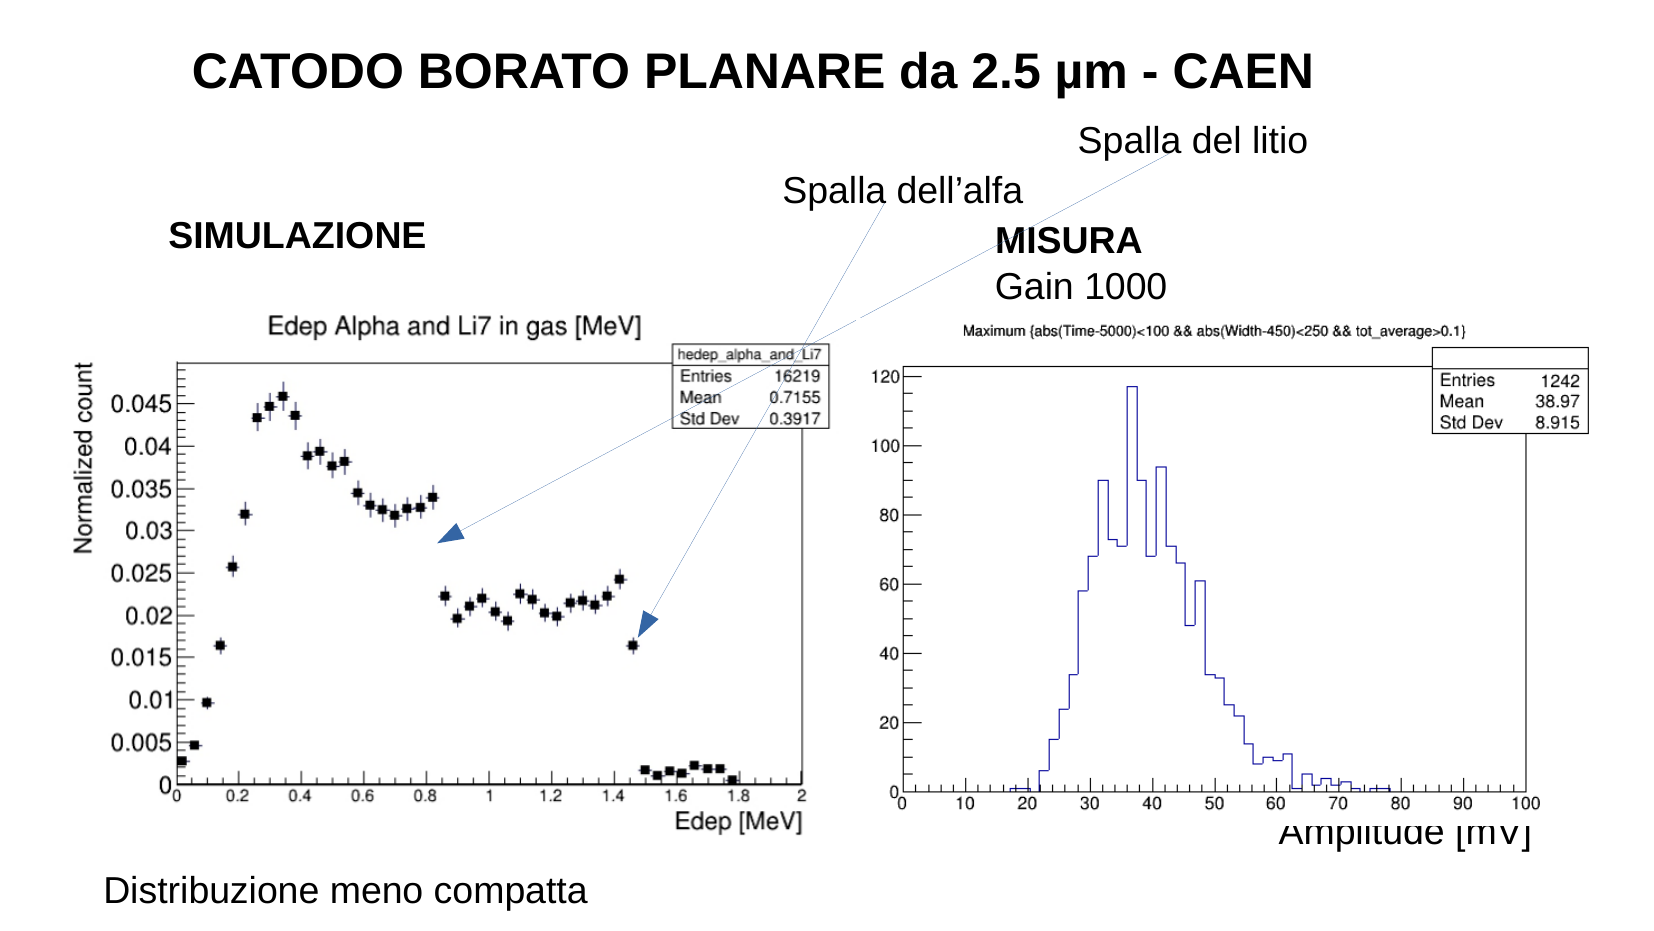

CATODO BORATO PLANARE da 2.5 µm - CAEN
Spalla del litio
Spalla dell’alfa
SIMULAZIONE
MISURA
Gain 1000
Amplitude [mV]
Distribuzione meno compatta